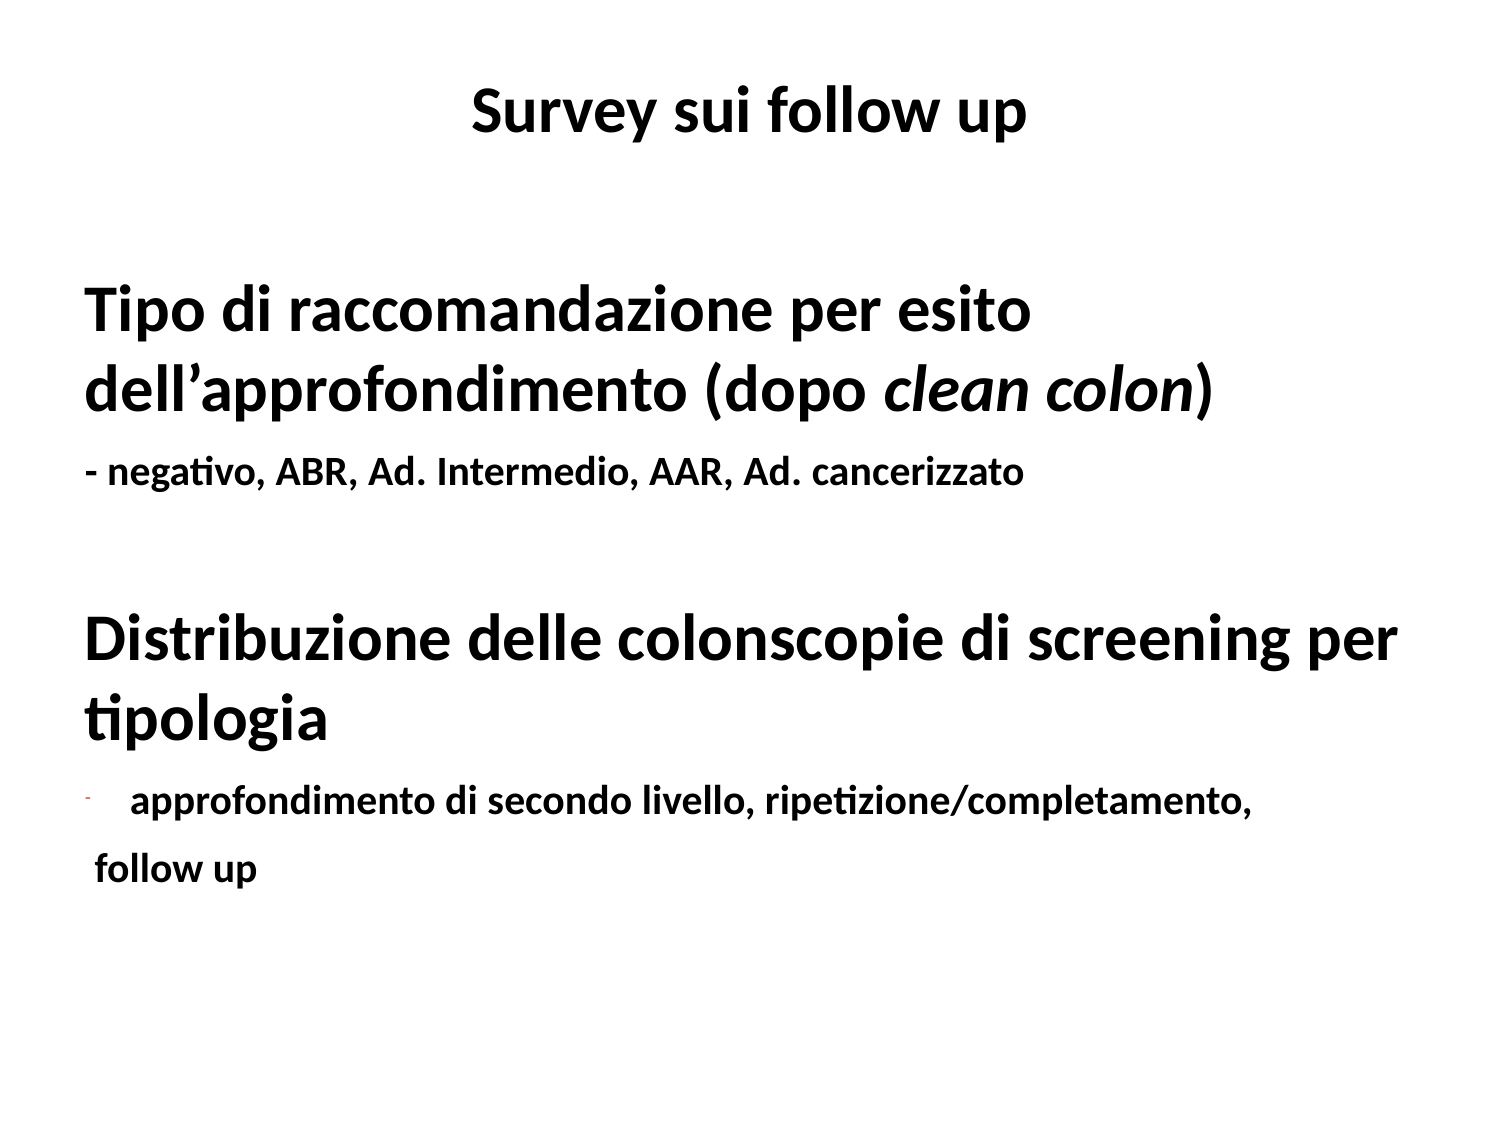

Survey sui follow up
Tipo di raccomandazione per esito dell’approfondimento (dopo clean colon)
- negativo, ABR, Ad. Intermedio, AAR, Ad. cancerizzato
Distribuzione delle colonscopie di screening per tipologia
 approfondimento di secondo livello, ripetizione/completamento,
 follow up